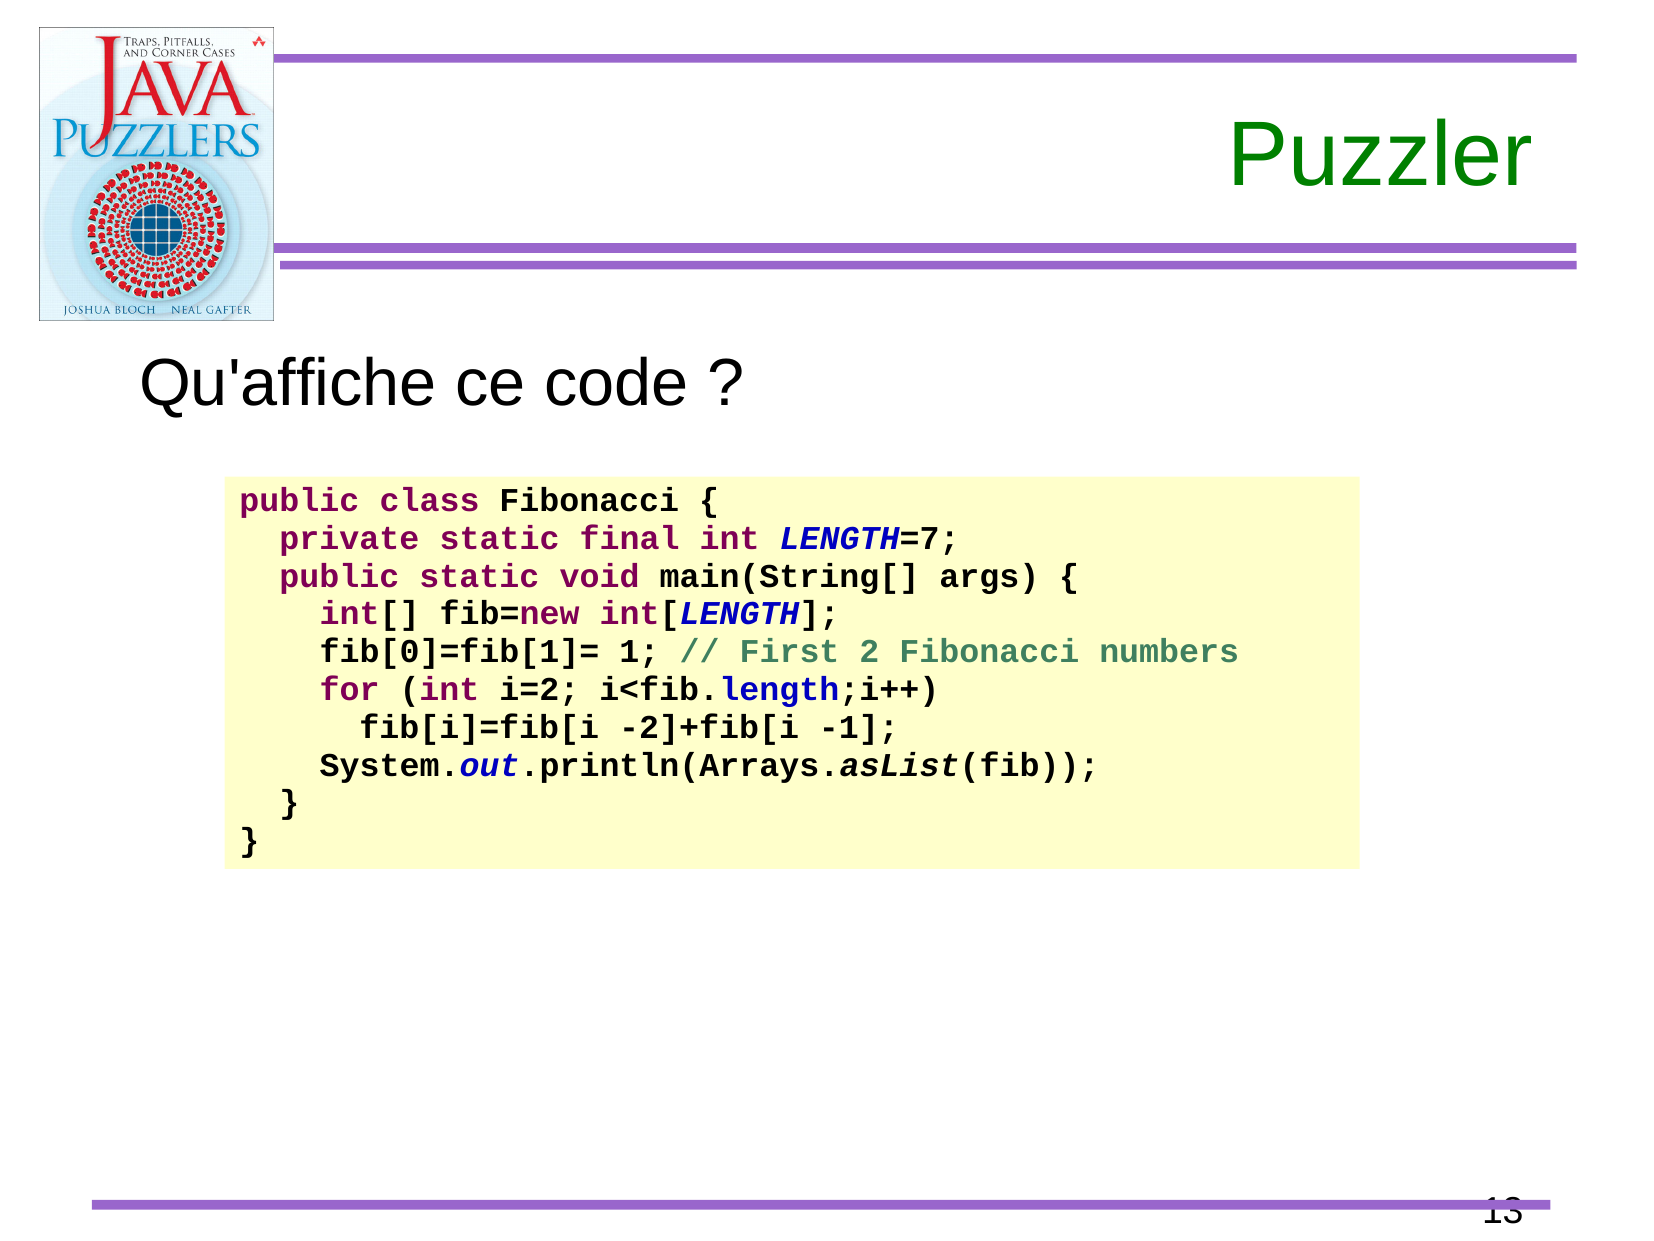

# Puzzler
Qu'affiche ce code ?
public class Fibonacci {
 private static final int LENGTH=7;
 public static void main(String[] args) {
 int[] fib=new int[LENGTH];
 fib[0]=fib[1]= 1; // First 2 Fibonacci numbers
 for (int i=2; i<fib.length;i++)
 fib[i]=fib[i -2]+fib[i -1];
 System.out.println(Arrays.asList(fib));
 }
}